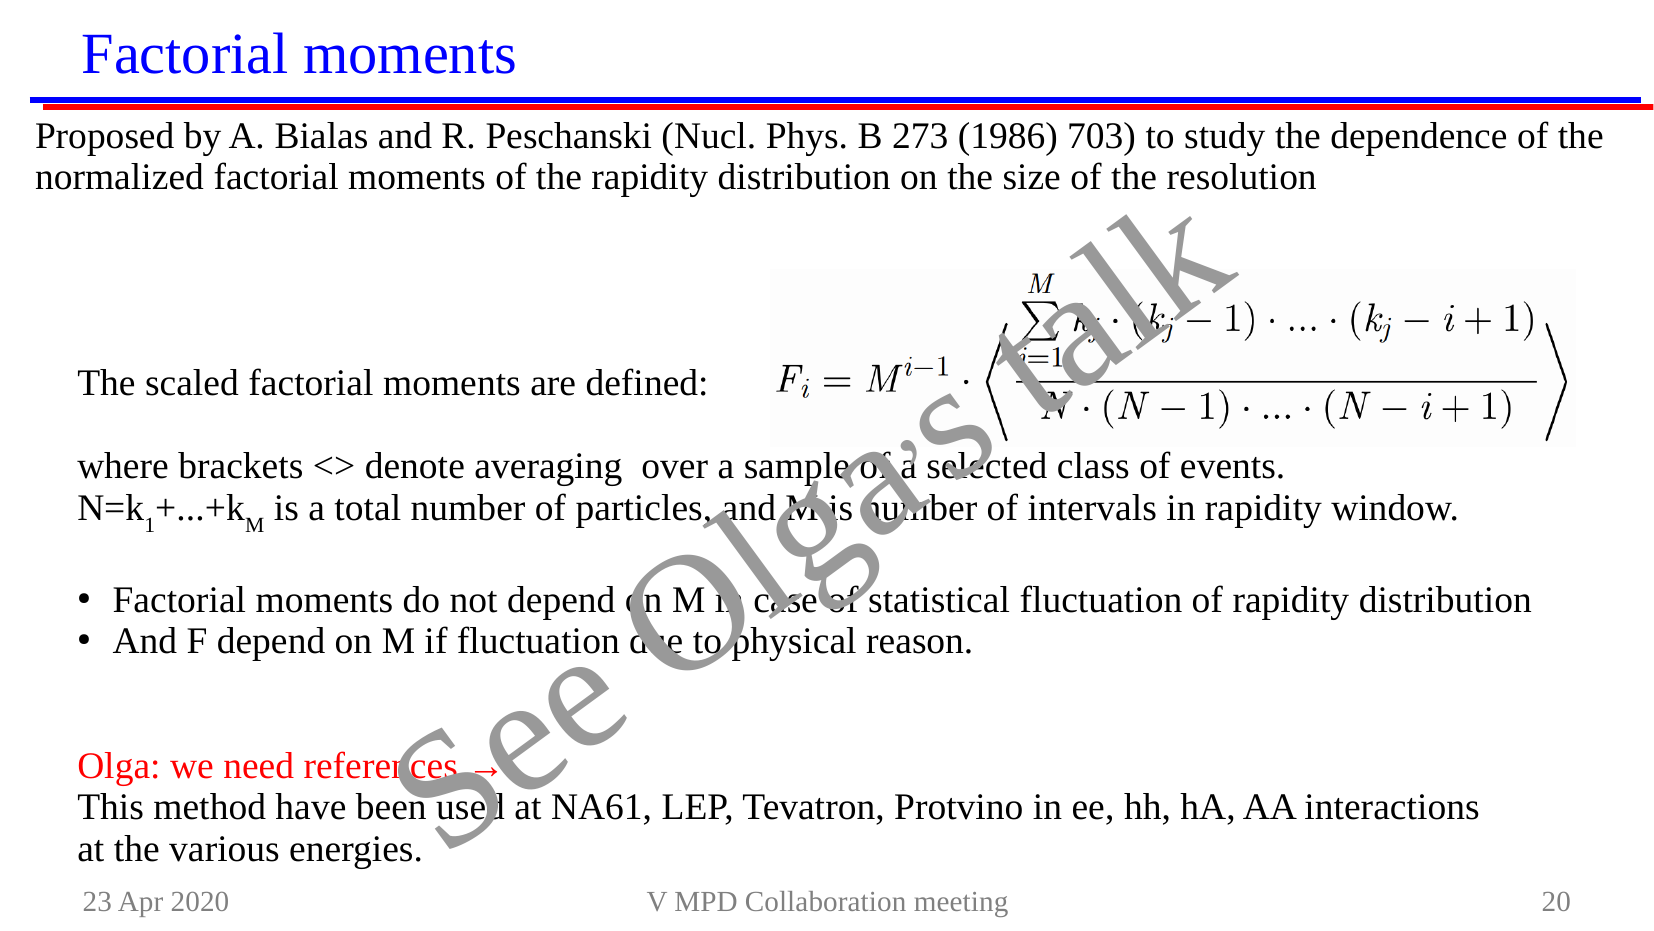

# Factorial moments
Proposed by A. Bialas and R. Peschanski (Nucl. Phys. B 273 (1986) 703) to study the dependence of the normalized factorial moments of the rapidity distribution on the size of the resolution
The scaled factorial moments are defined:
where brackets <> denote averaging over a sample of a selected class of events.
N=k1+...+kM is a total number of particles, and M is number of intervals in rapidity window.
Factorial moments do not depend on M in case of statistical fluctuation of rapidity distribution
And F depend on M if fluctuation due to physical reason.
Olga: we need references →
This method have been used at NA61, LEP, Tevatron, Protvino in ee, hh, hA, AA interactions
at the various energies.
See Olga,s talk
23 Apr 2020
V MPD Collaboration meeting
20